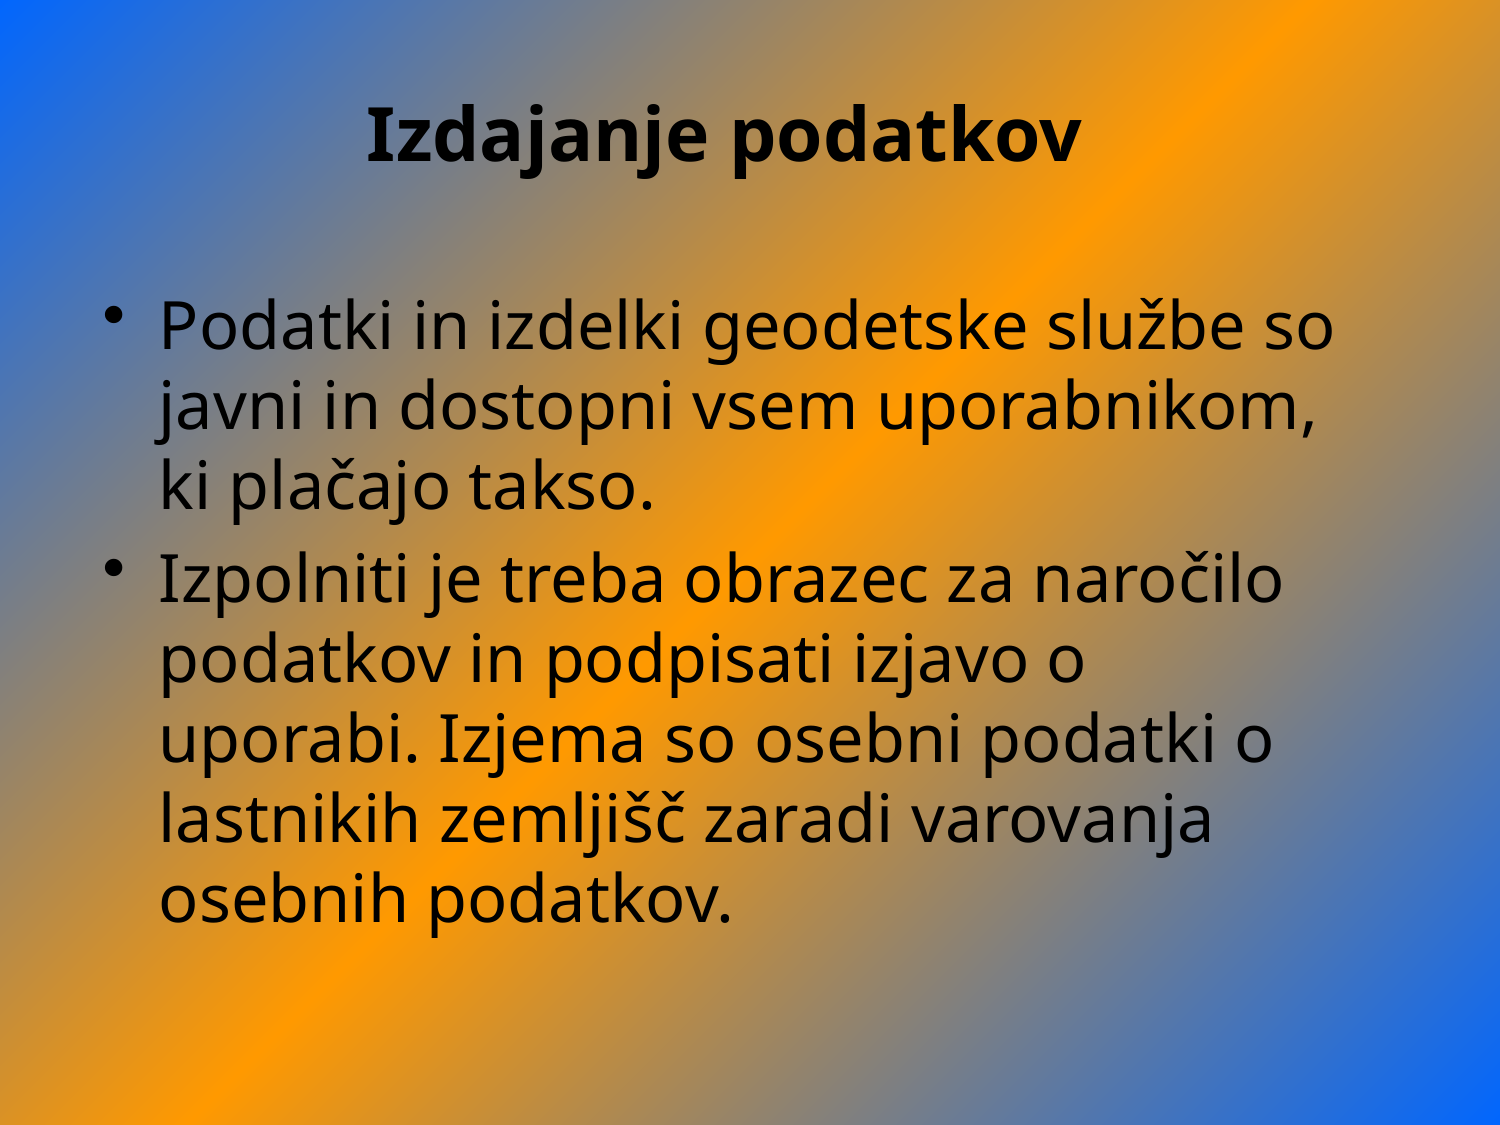

# Izdajanje podatkov
Podatki in izdelki geodetske službe so javni in dostopni vsem uporabnikom, ki plačajo takso.
Izpolniti je treba obrazec za naročilo podatkov in podpisati izjavo o uporabi. Izjema so osebni podatki o lastnikih zemljišč zaradi varovanja osebnih podatkov.